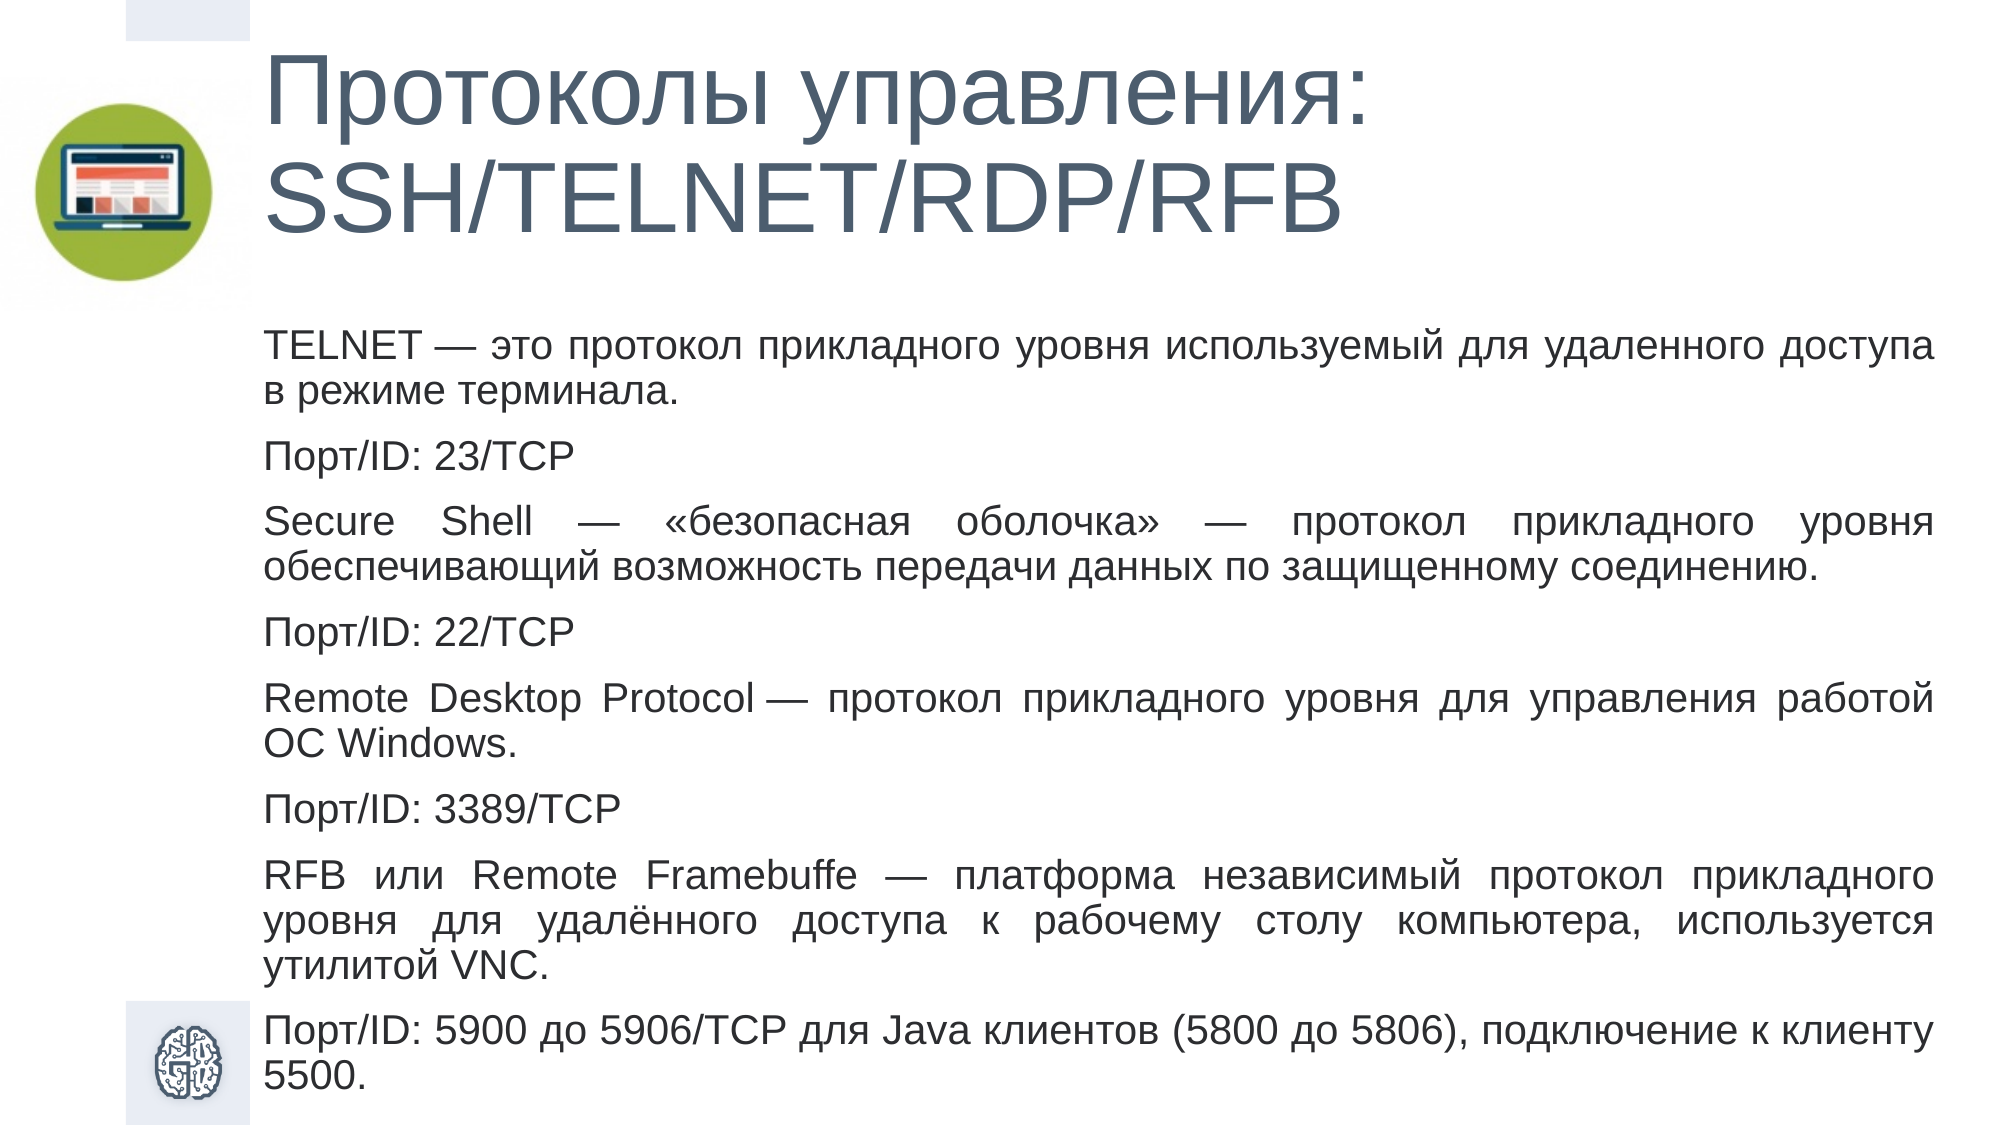

# Протоколы управления: SSH/TELNET/RDP/RFB
TELNET — это протокол прикладного уровня используемый для удаленного доступа в режиме терминала.
Порт/ID: 23/TCP
Secure Shell — «безопасная оболочка» — протокол прикладного уровня обеспечивающий возможность передачи данных по защищенному соединению.
Порт/ID: 22/TCP
Remote Desktop Protocol — протокол прикладного уровня для управления работой ОС Windows.
Порт/ID: 3389/TCP
RFB или Remote Framebuffe — платформа независимый протокол прикладного уровня для удалённого доступа к рабочему столу компьютера, используется утилитой VNC.
Порт/ID: 5900 до 5906/TCP для Java клиентов (5800 до 5806), подключение к клиенту 5500.